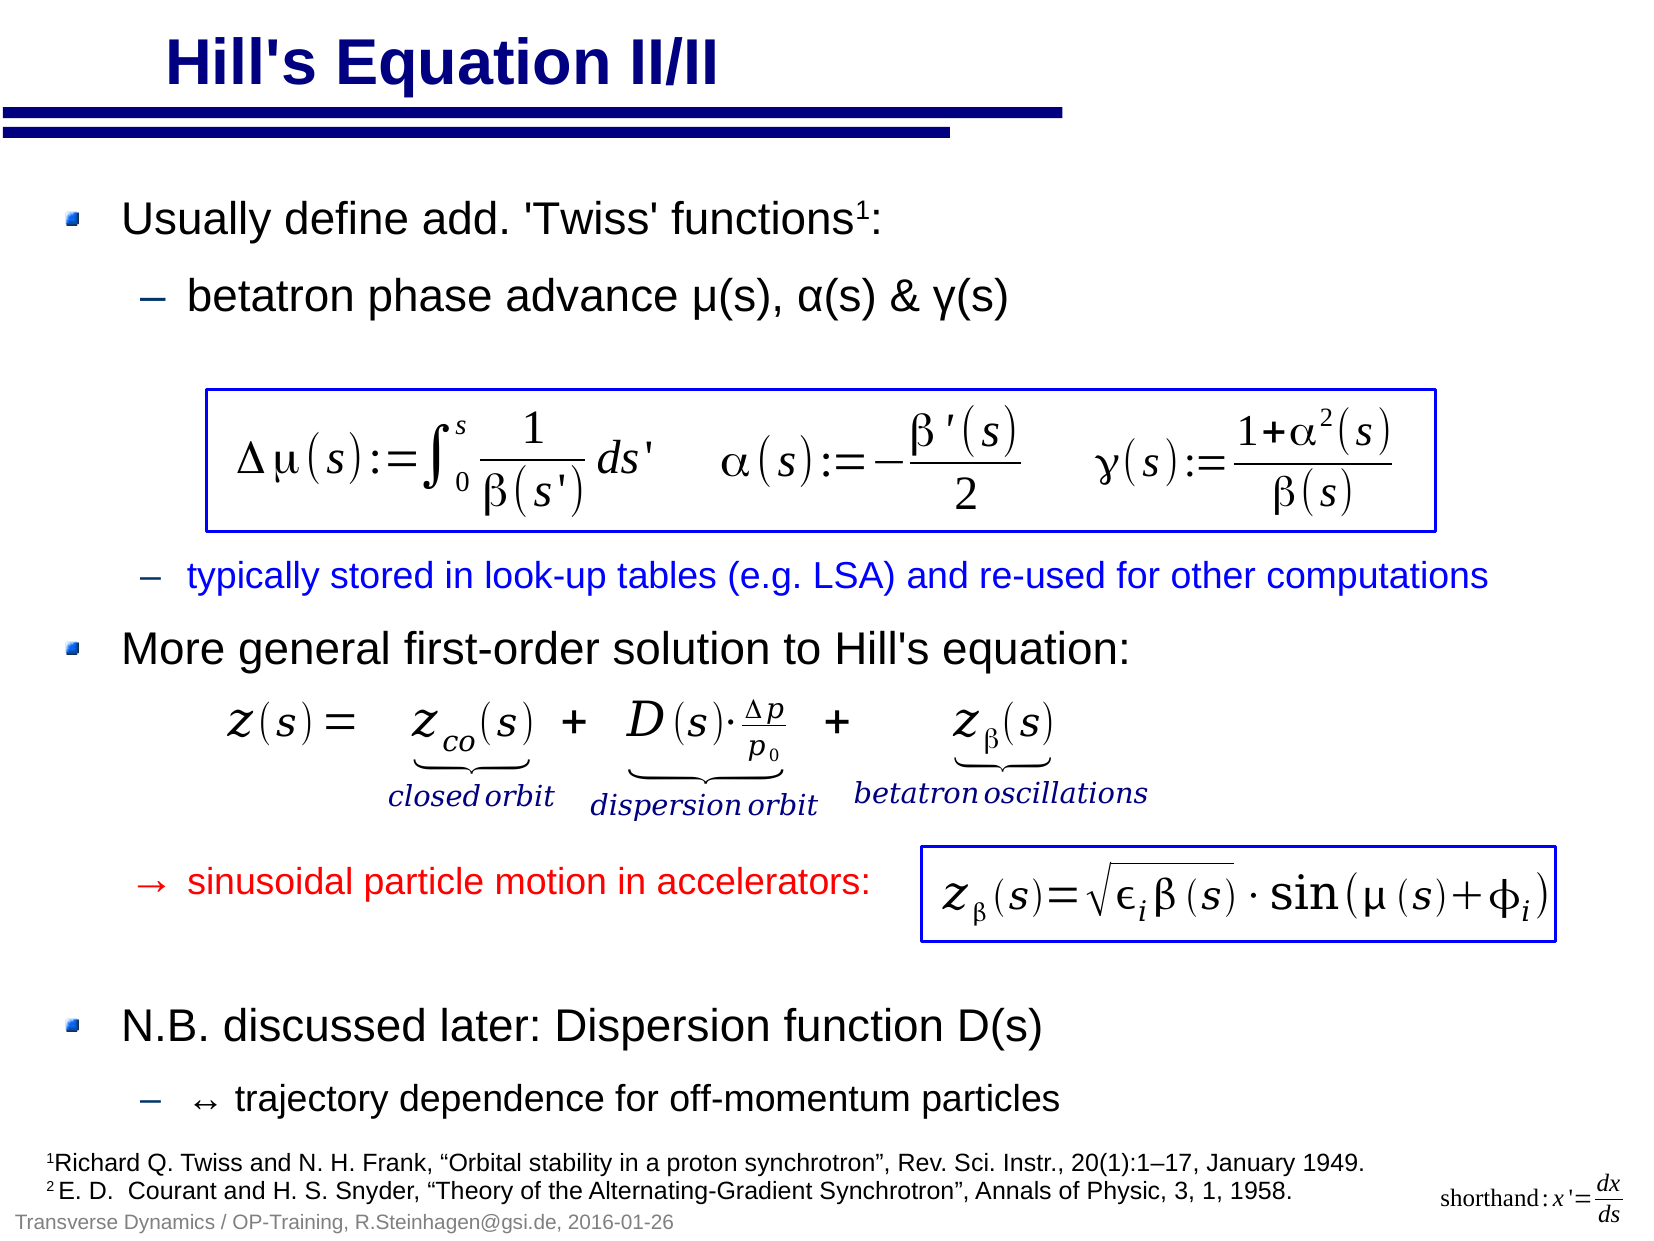

# Hill's Equation II/II
Usually define add. 'Twiss' functions1:
betatron phase advance μ(s), α(s) & γ(s)
typically stored in look-up tables (e.g. LSA) and re-used for other computations
More general first-order solution to Hill's equation:
 → sinusoidal particle motion in accelerators:
N.B. discussed later: Dispersion function D(s)
↔ trajectory dependence for off-momentum particles
1Richard Q. Twiss and N. H. Frank, “Orbital stability in a proton synchrotron”, Rev. Sci. Instr., 20(1):1–17, January 1949.
2 E. D. Courant and H. S. Snyder, “Theory of the Alternating-Gradient Synchrotron”, Annals of Physic, 3, 1, 1958.